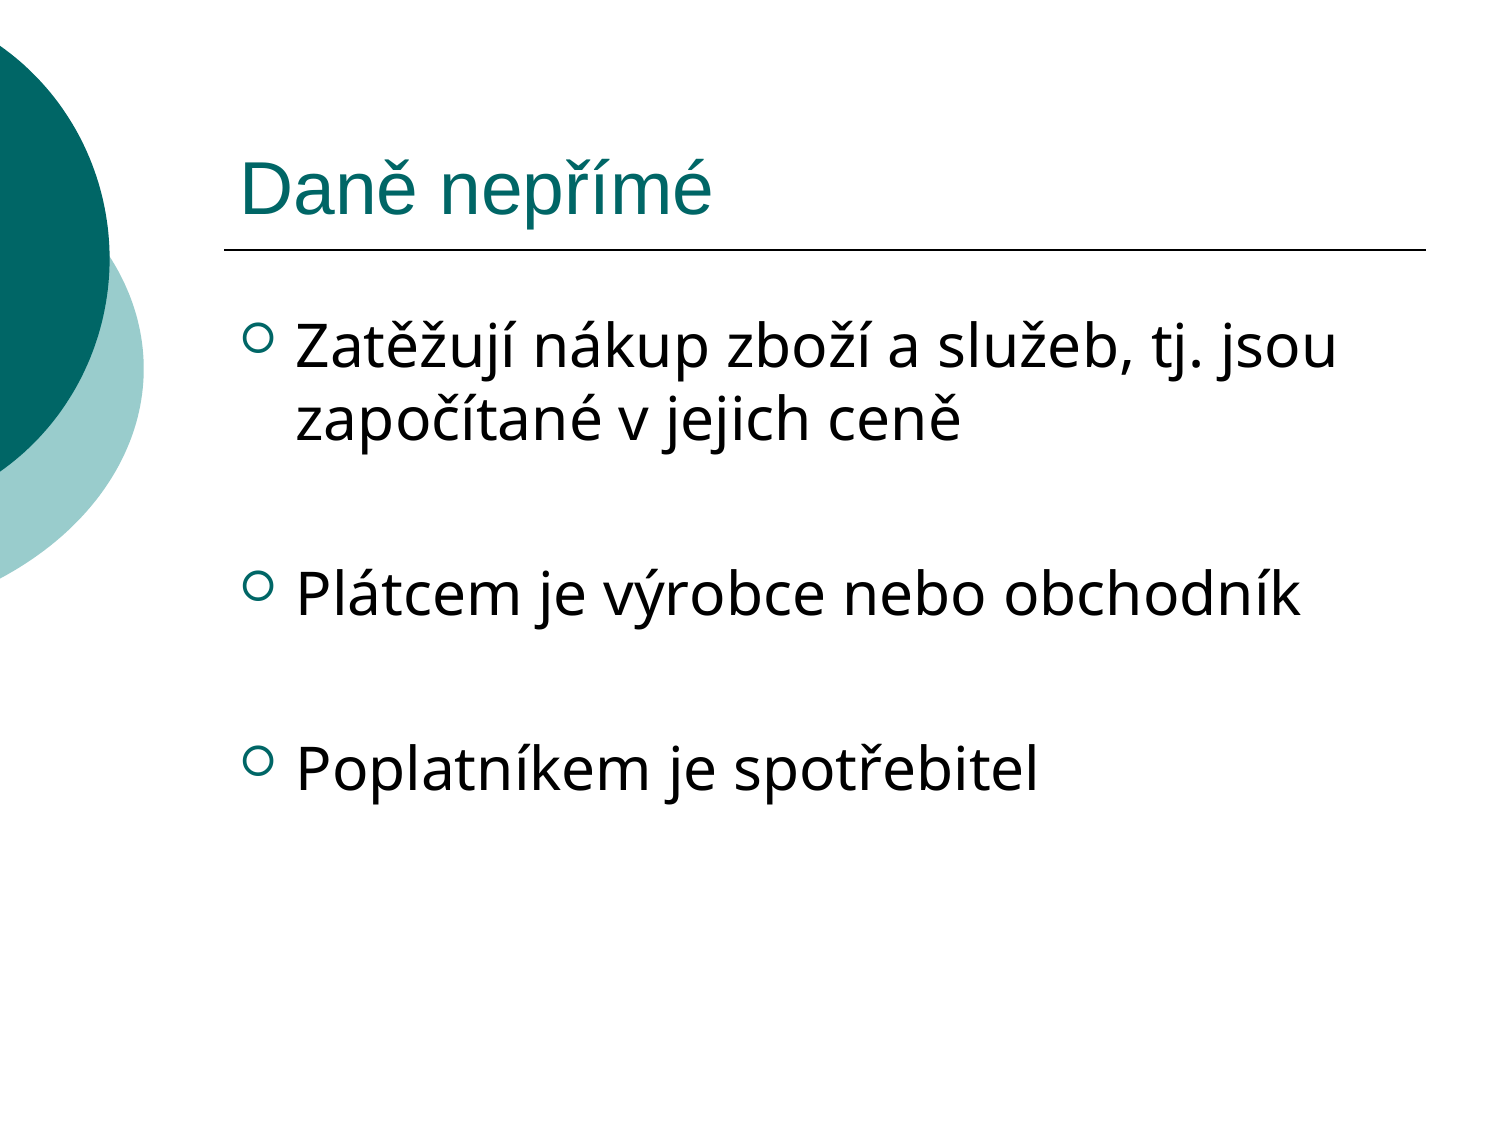

# Daně nepřímé
Zatěžují nákup zboží a služeb, tj. jsou započítané v jejich ceně
Plátcem je výrobce nebo obchodník
Poplatníkem je spotřebitel